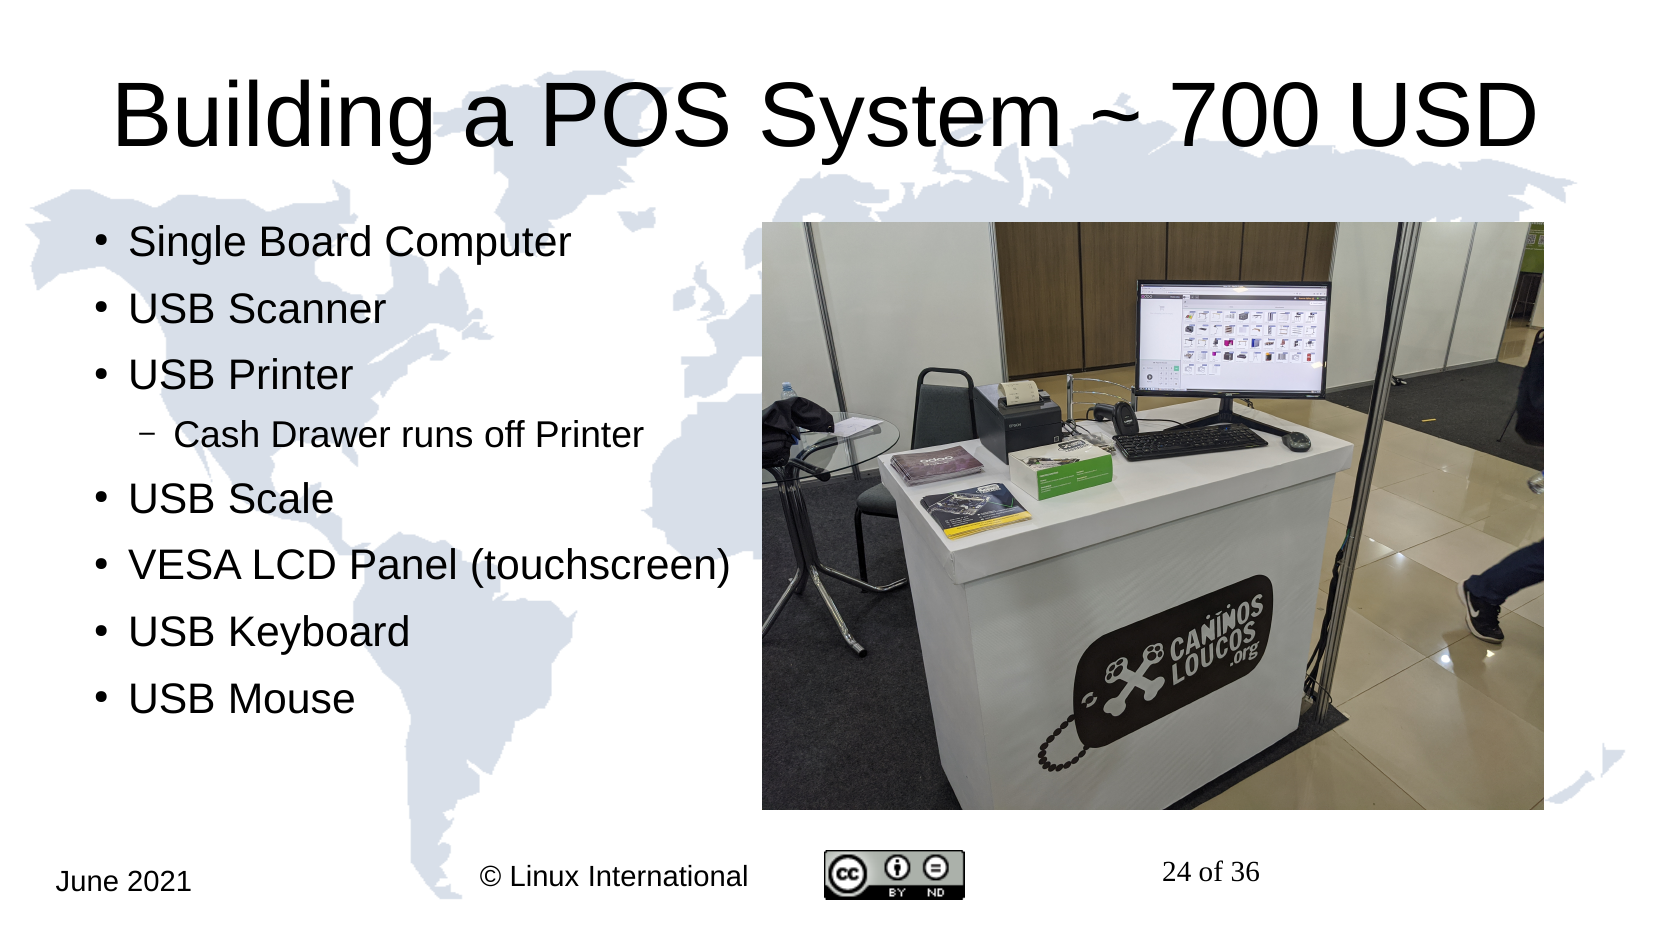

# Building a POS System ~ 700 USD
Single Board Computer
USB Scanner
USB Printer
Cash Drawer runs off Printer
USB Scale
VESA LCD Panel (touchscreen)
USB Keyboard
USB Mouse
24